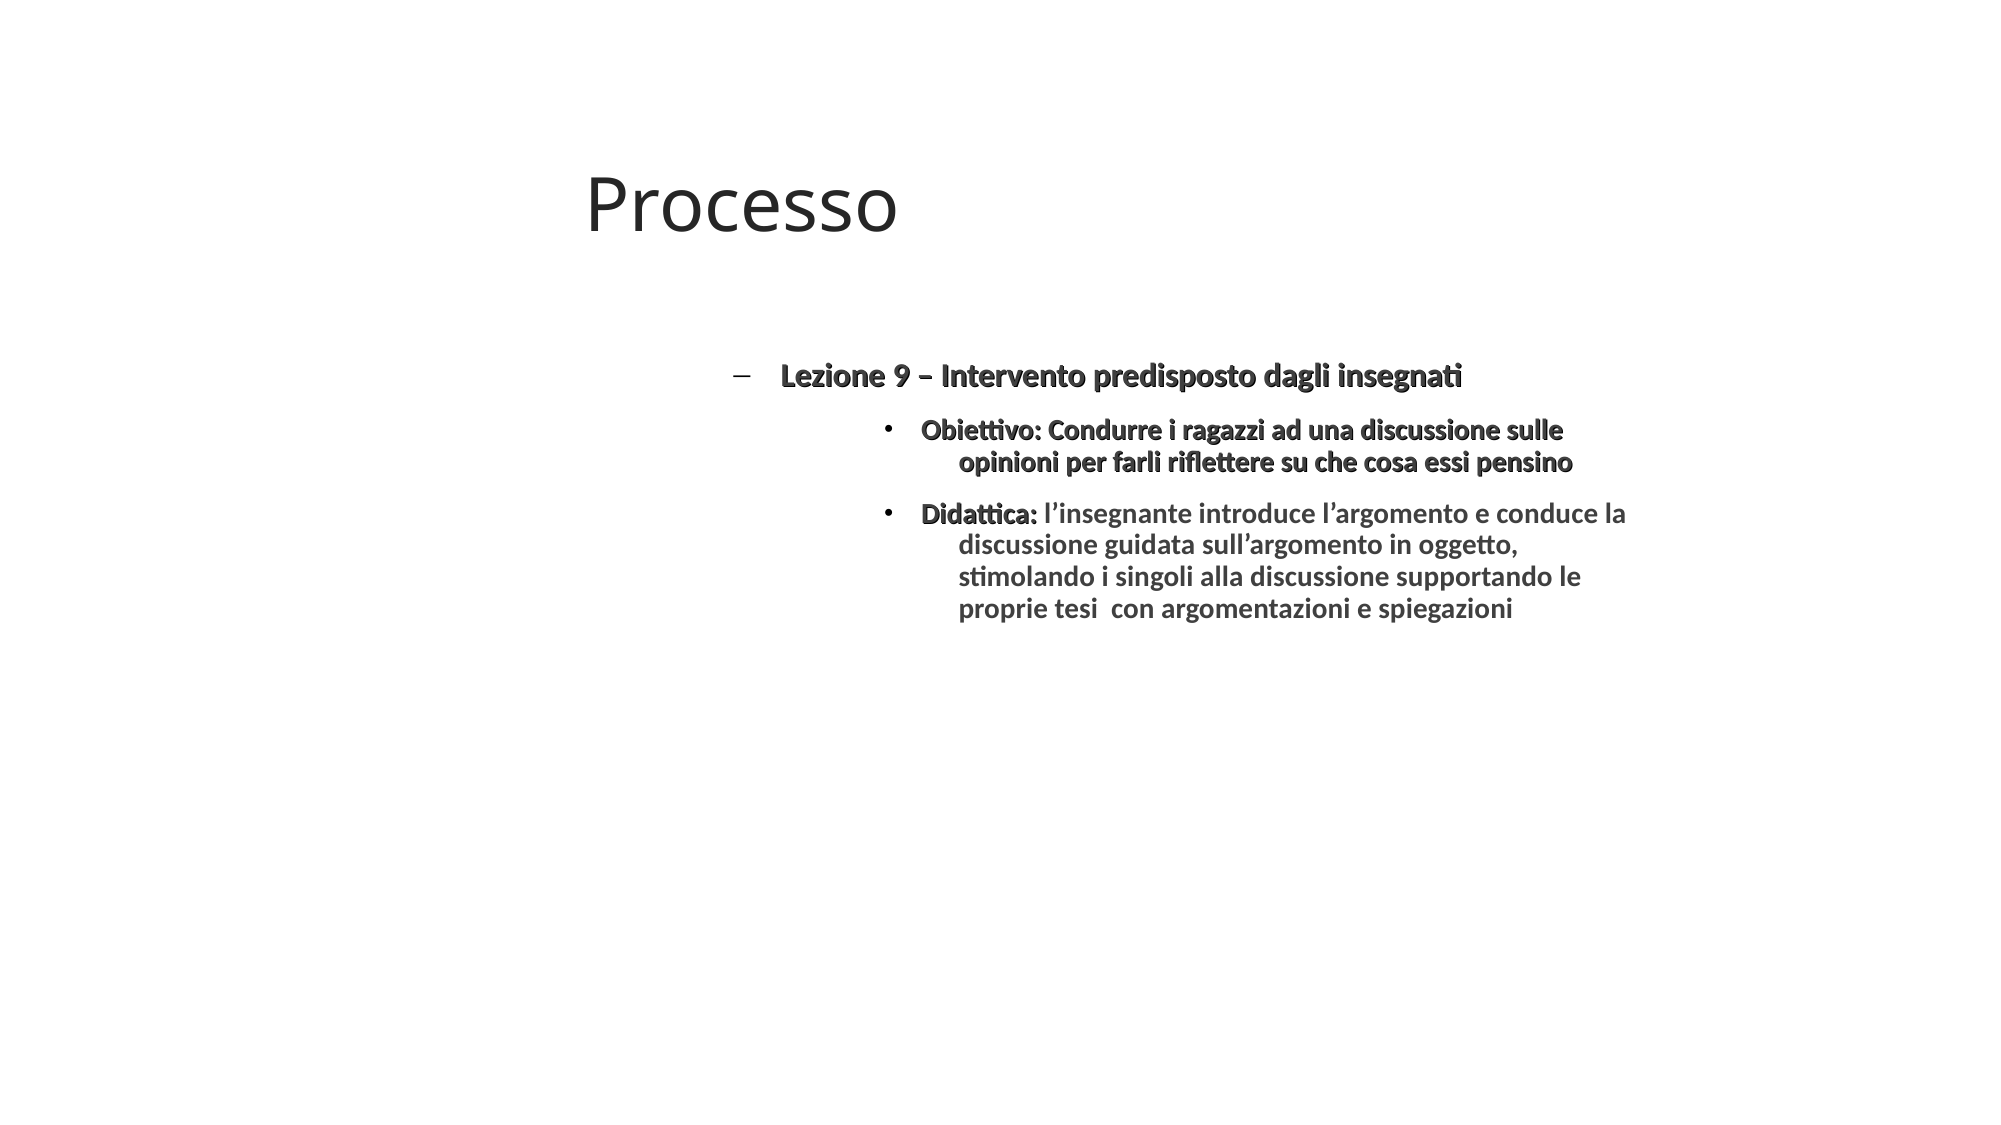

# Processo
Lezione 9 – Intervento predisposto dagli insegnati
Obiettivo: Condurre i ragazzi ad una discussione sulle opinioni per farli riflettere su che cosa essi pensino
Didattica: l’insegnante introduce l’argomento e conduce la discussione guidata sull’argomento in oggetto, stimolando i singoli alla discussione supportando le proprie tesi con argomentazioni e spiegazioni